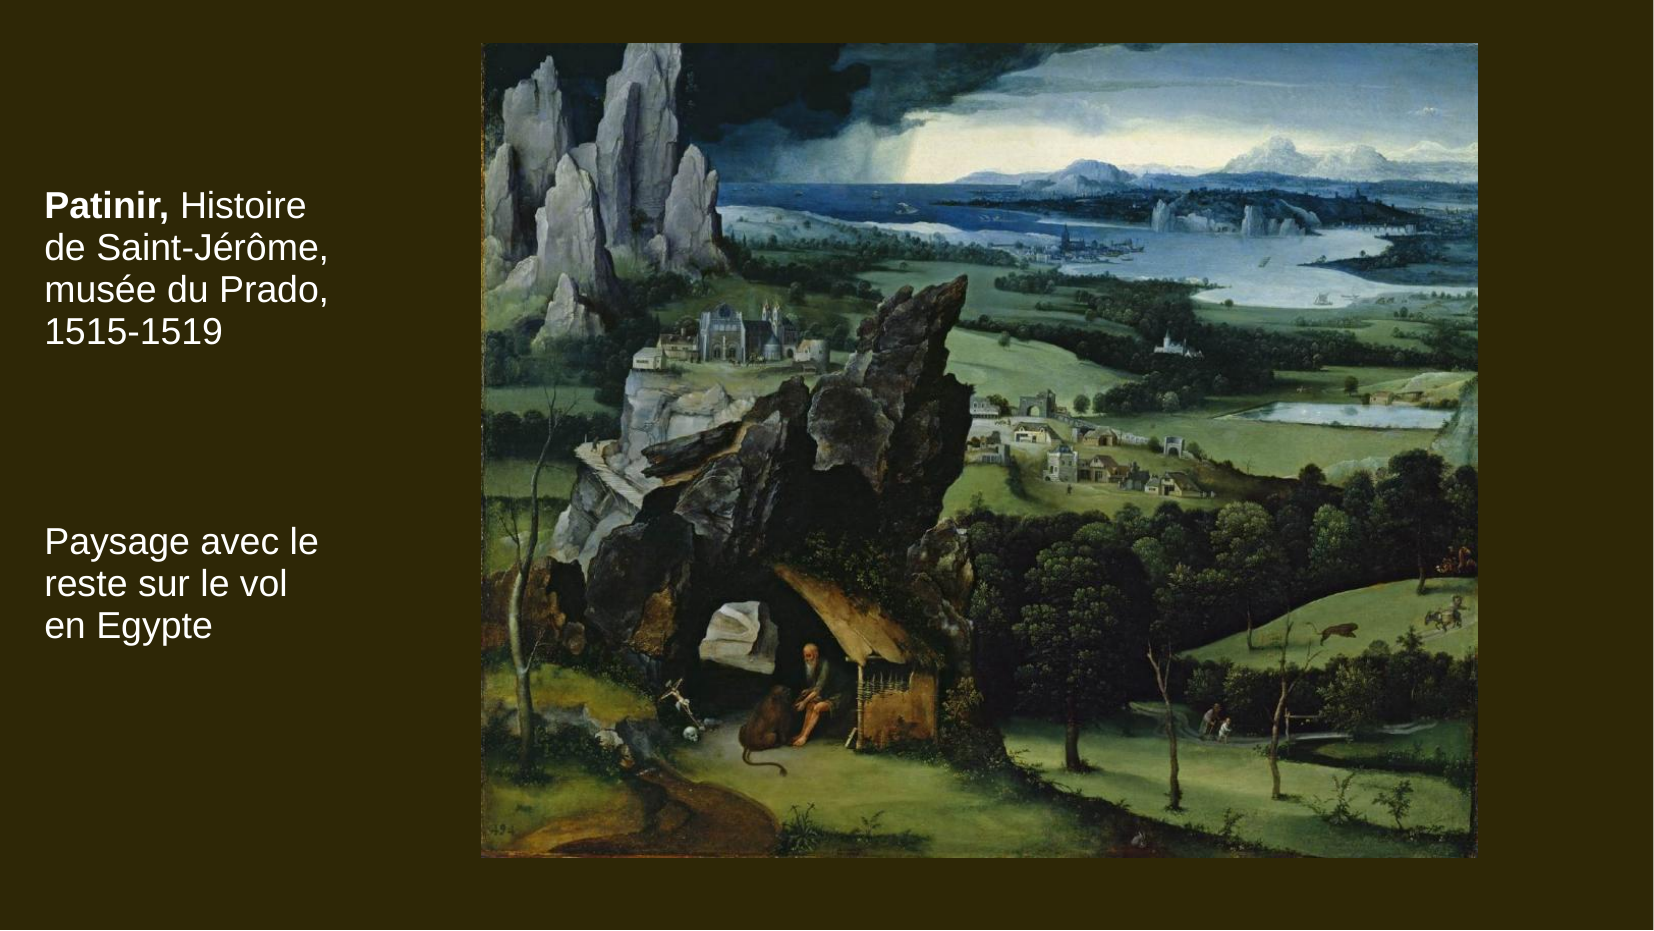

Patinir, Histoire de Saint-Jérôme, musée du Prado, 1515-1519
Paysage avec le reste sur le vol en Egypte